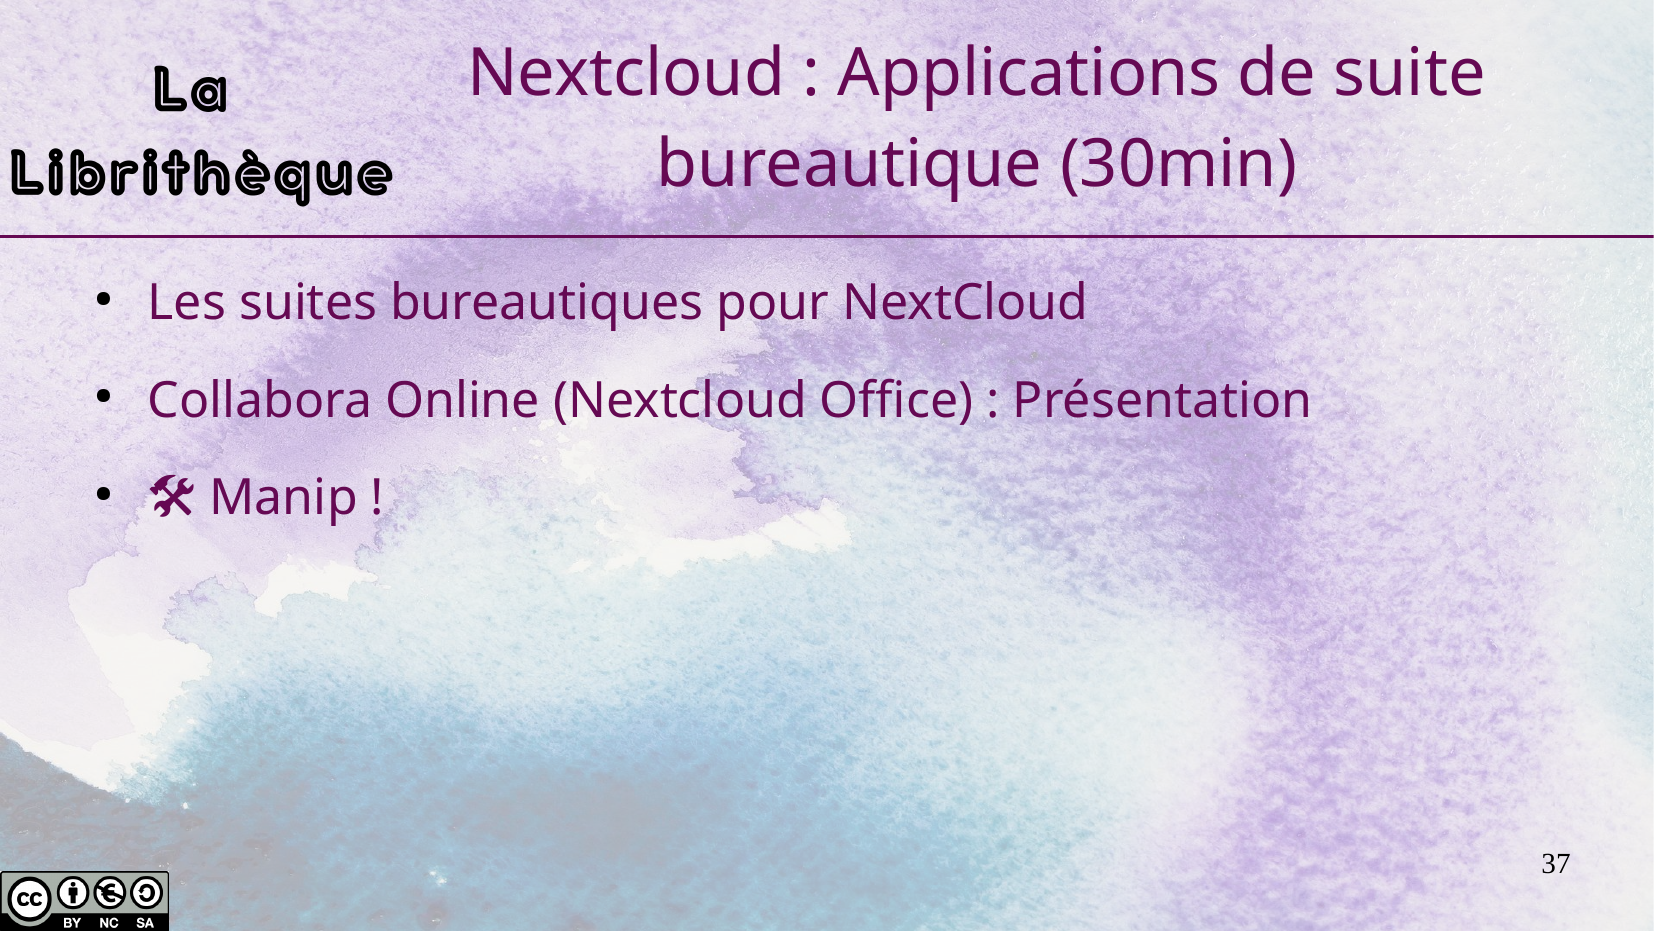

# Nextcloud : Applications de suite bureautique (30min)
Les suites bureautiques pour NextCloud
Collabora Online (Nextcloud Office) : Présentation
🛠 Manip !
37